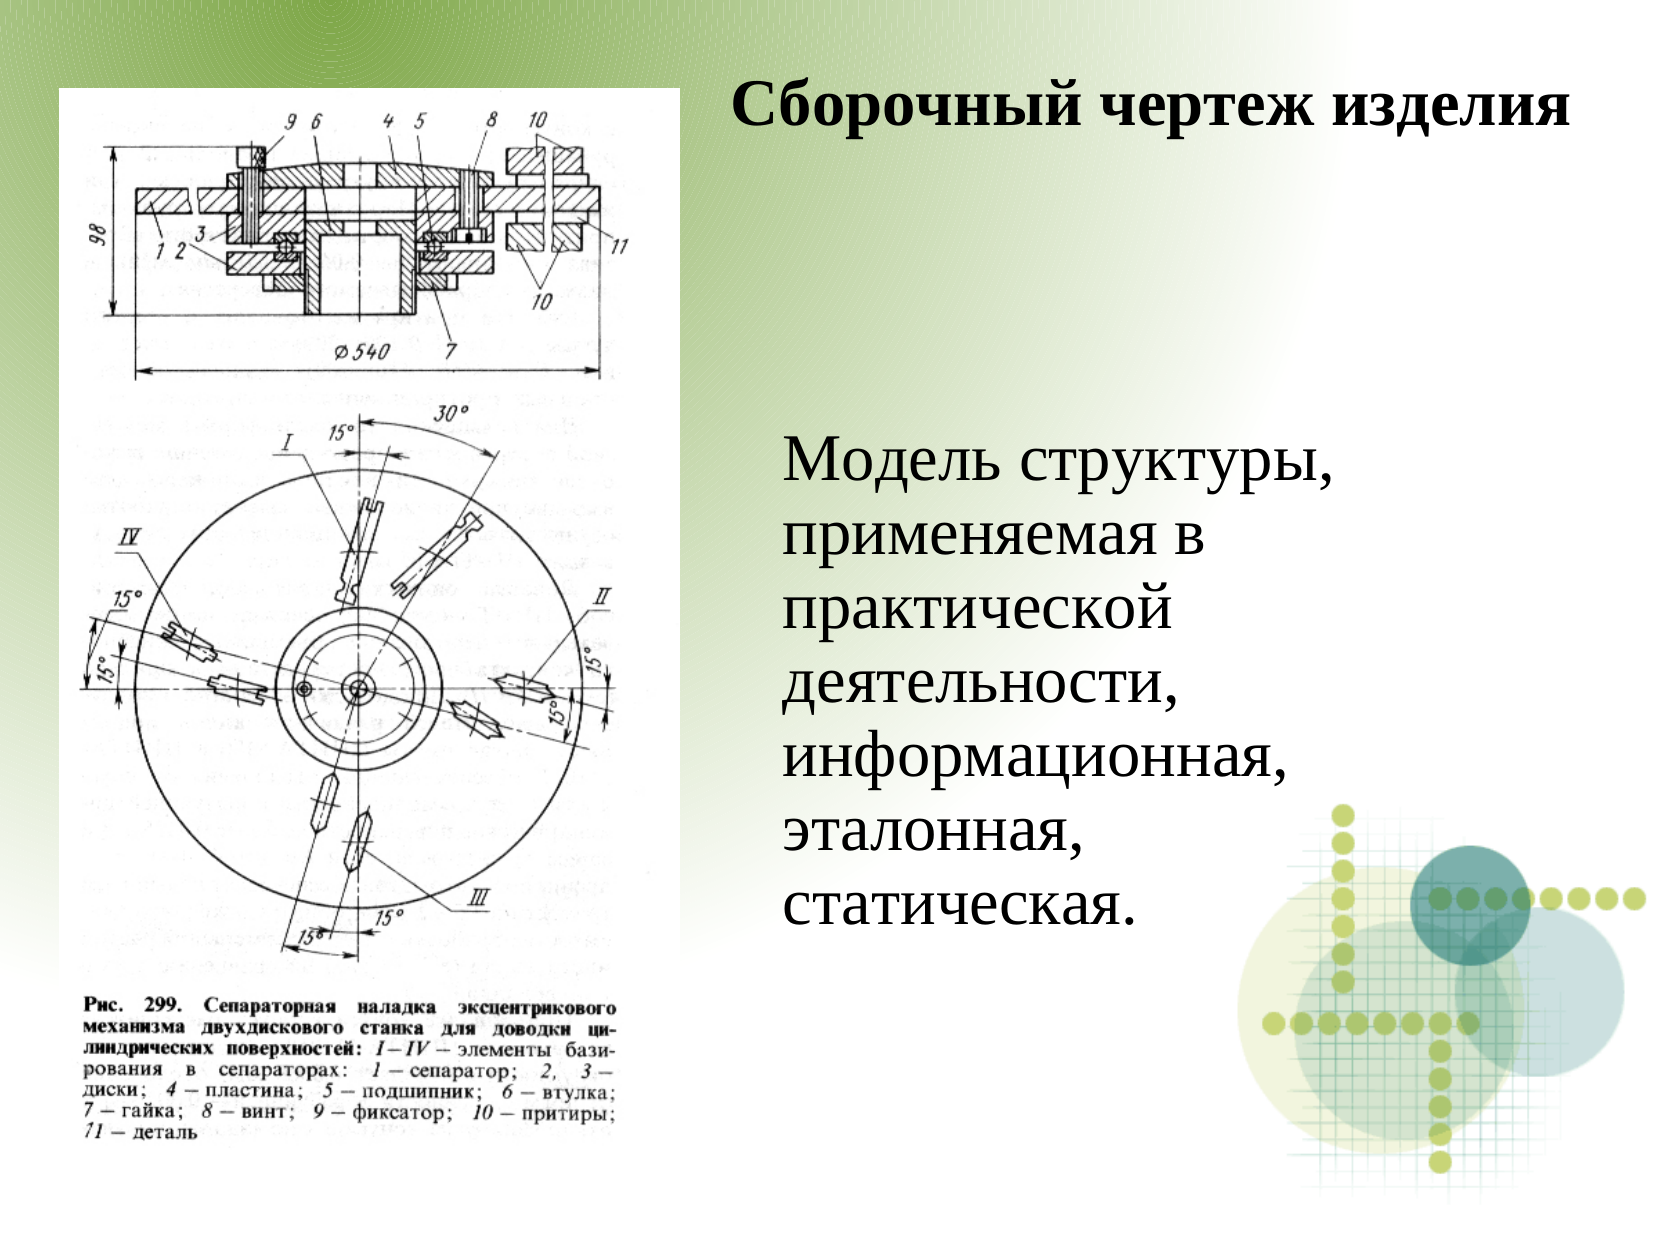

Сборочный чертеж изделия
Модель структуры, применяемая в практической деятельности, информационная, эталонная,
статическая.